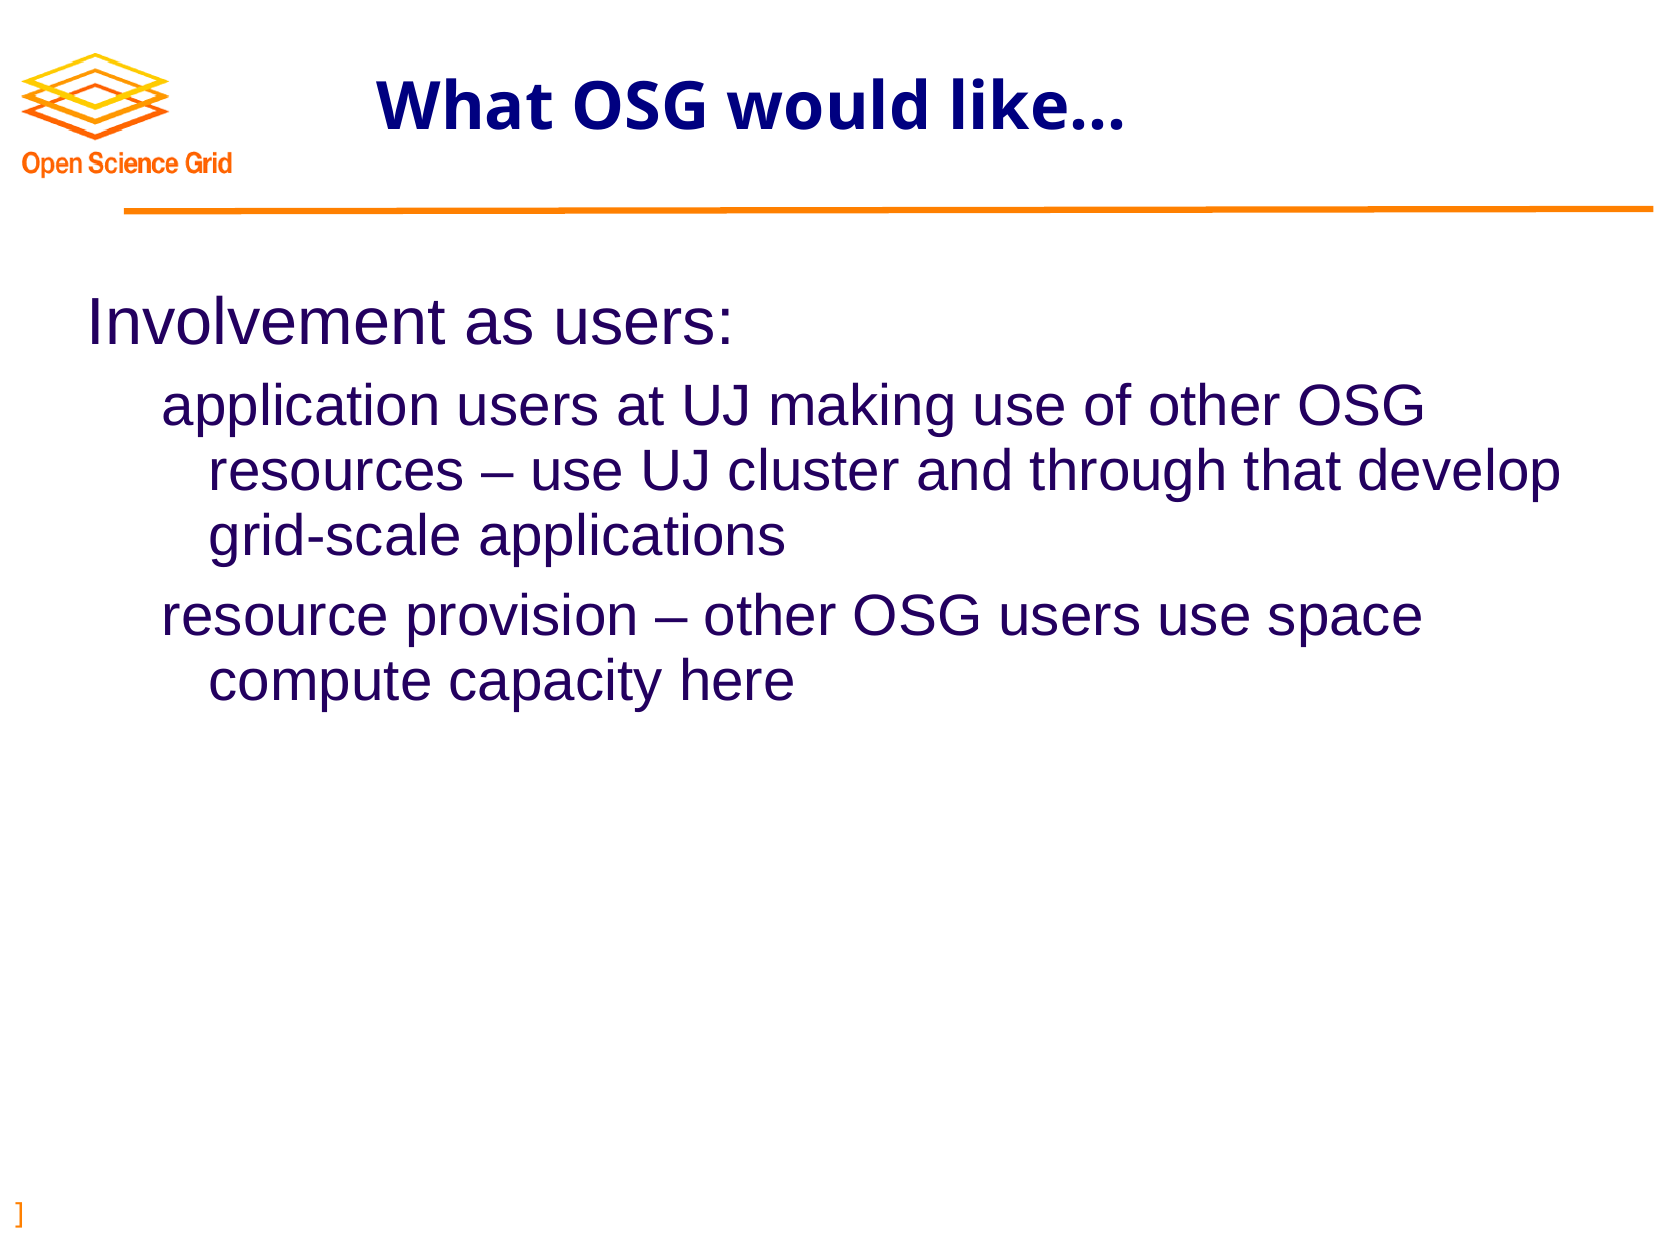

# What OSG would like...
Involvement as users:
application users at UJ making use of other OSG resources – use UJ cluster and through that develop grid-scale applications
resource provision – other OSG users use space compute capacity here